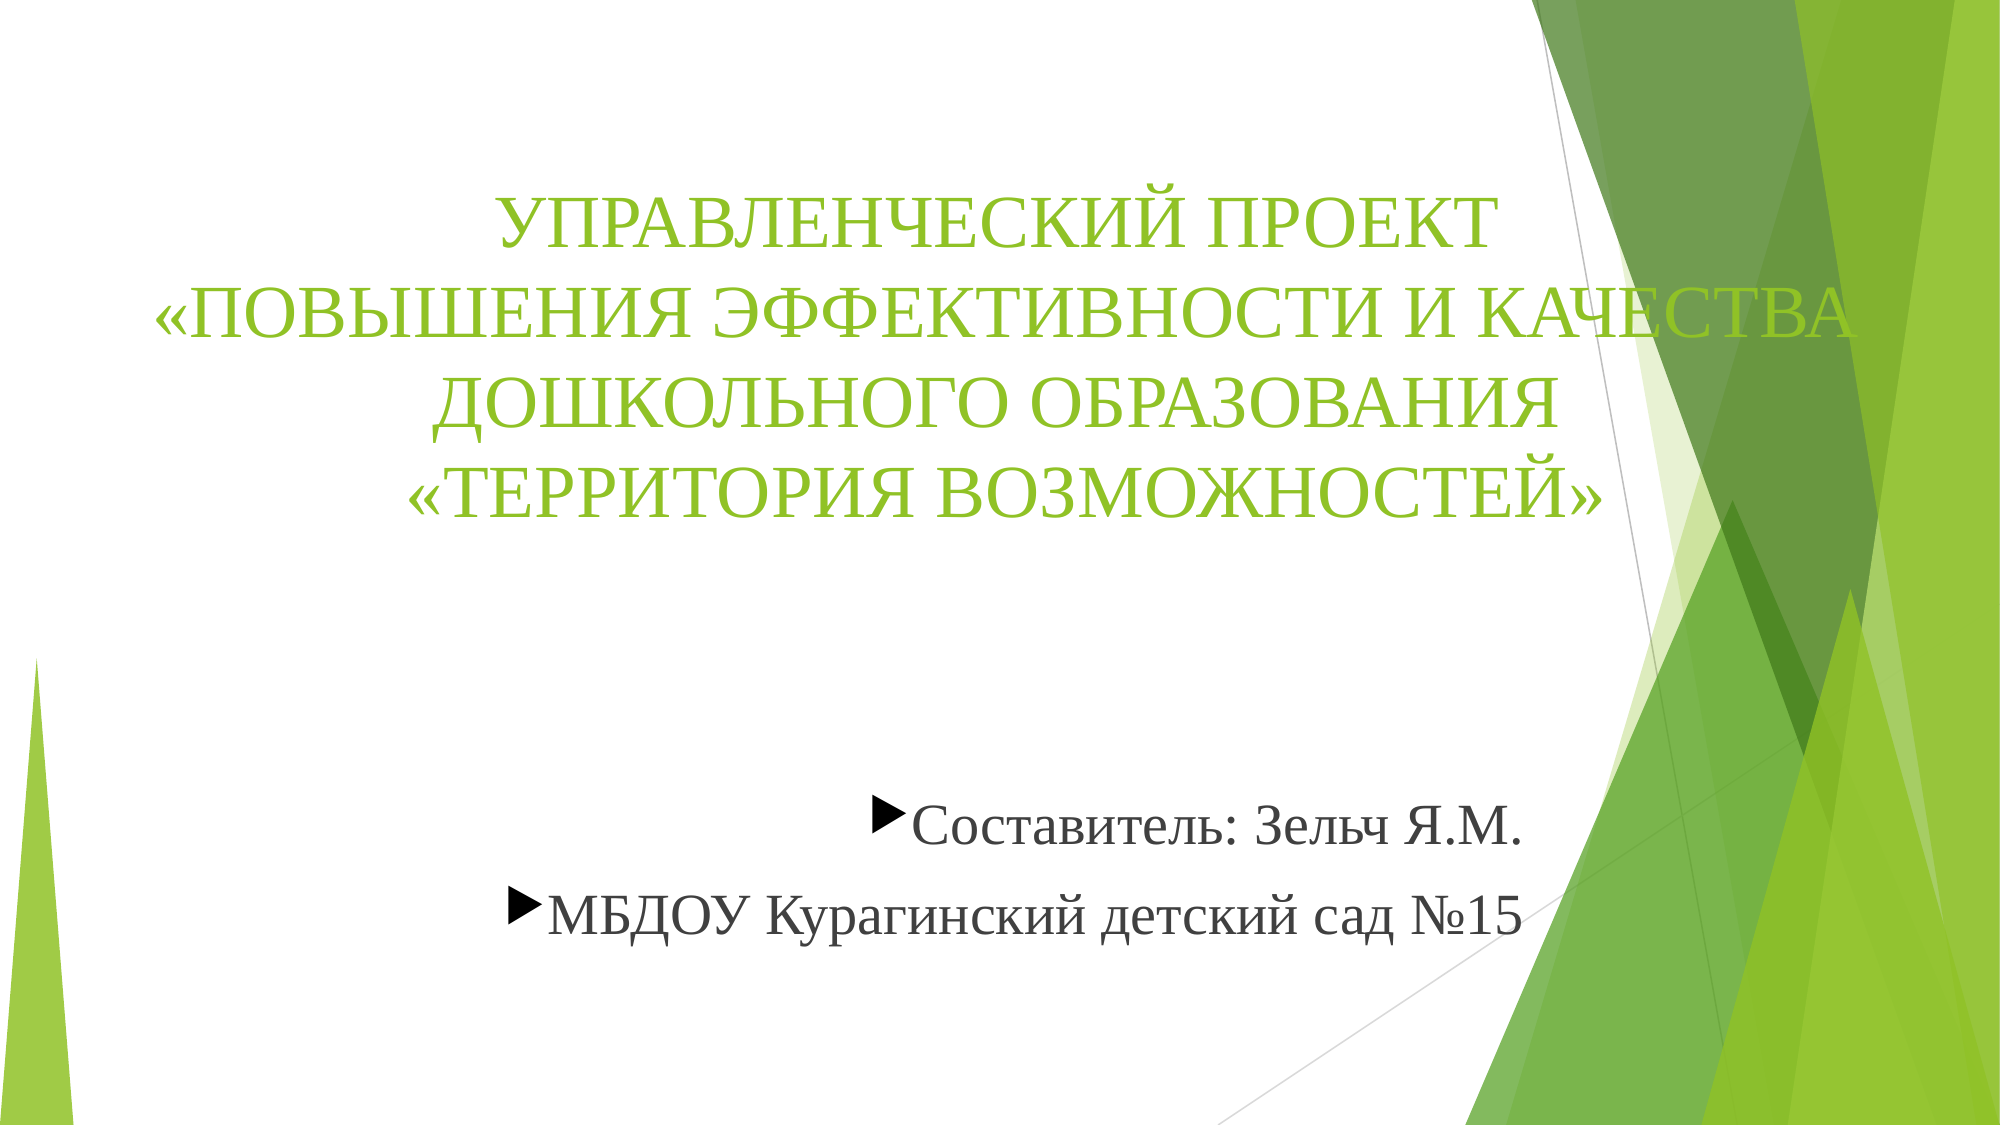

# УПРАВЛЕНЧЕСКИЙ ПРОЕКТ «ПОВЫШЕНИЯ ЭФФЕКТИВНОСТИ И КАЧЕСТВА ДОШКОЛЬНОГО ОБРАЗОВАНИЯ «ТЕРРИТОРИЯ ВОЗМОЖНОСТЕЙ»
Составитель: Зельч Я.М.
МБДОУ Курагинский детский сад №15